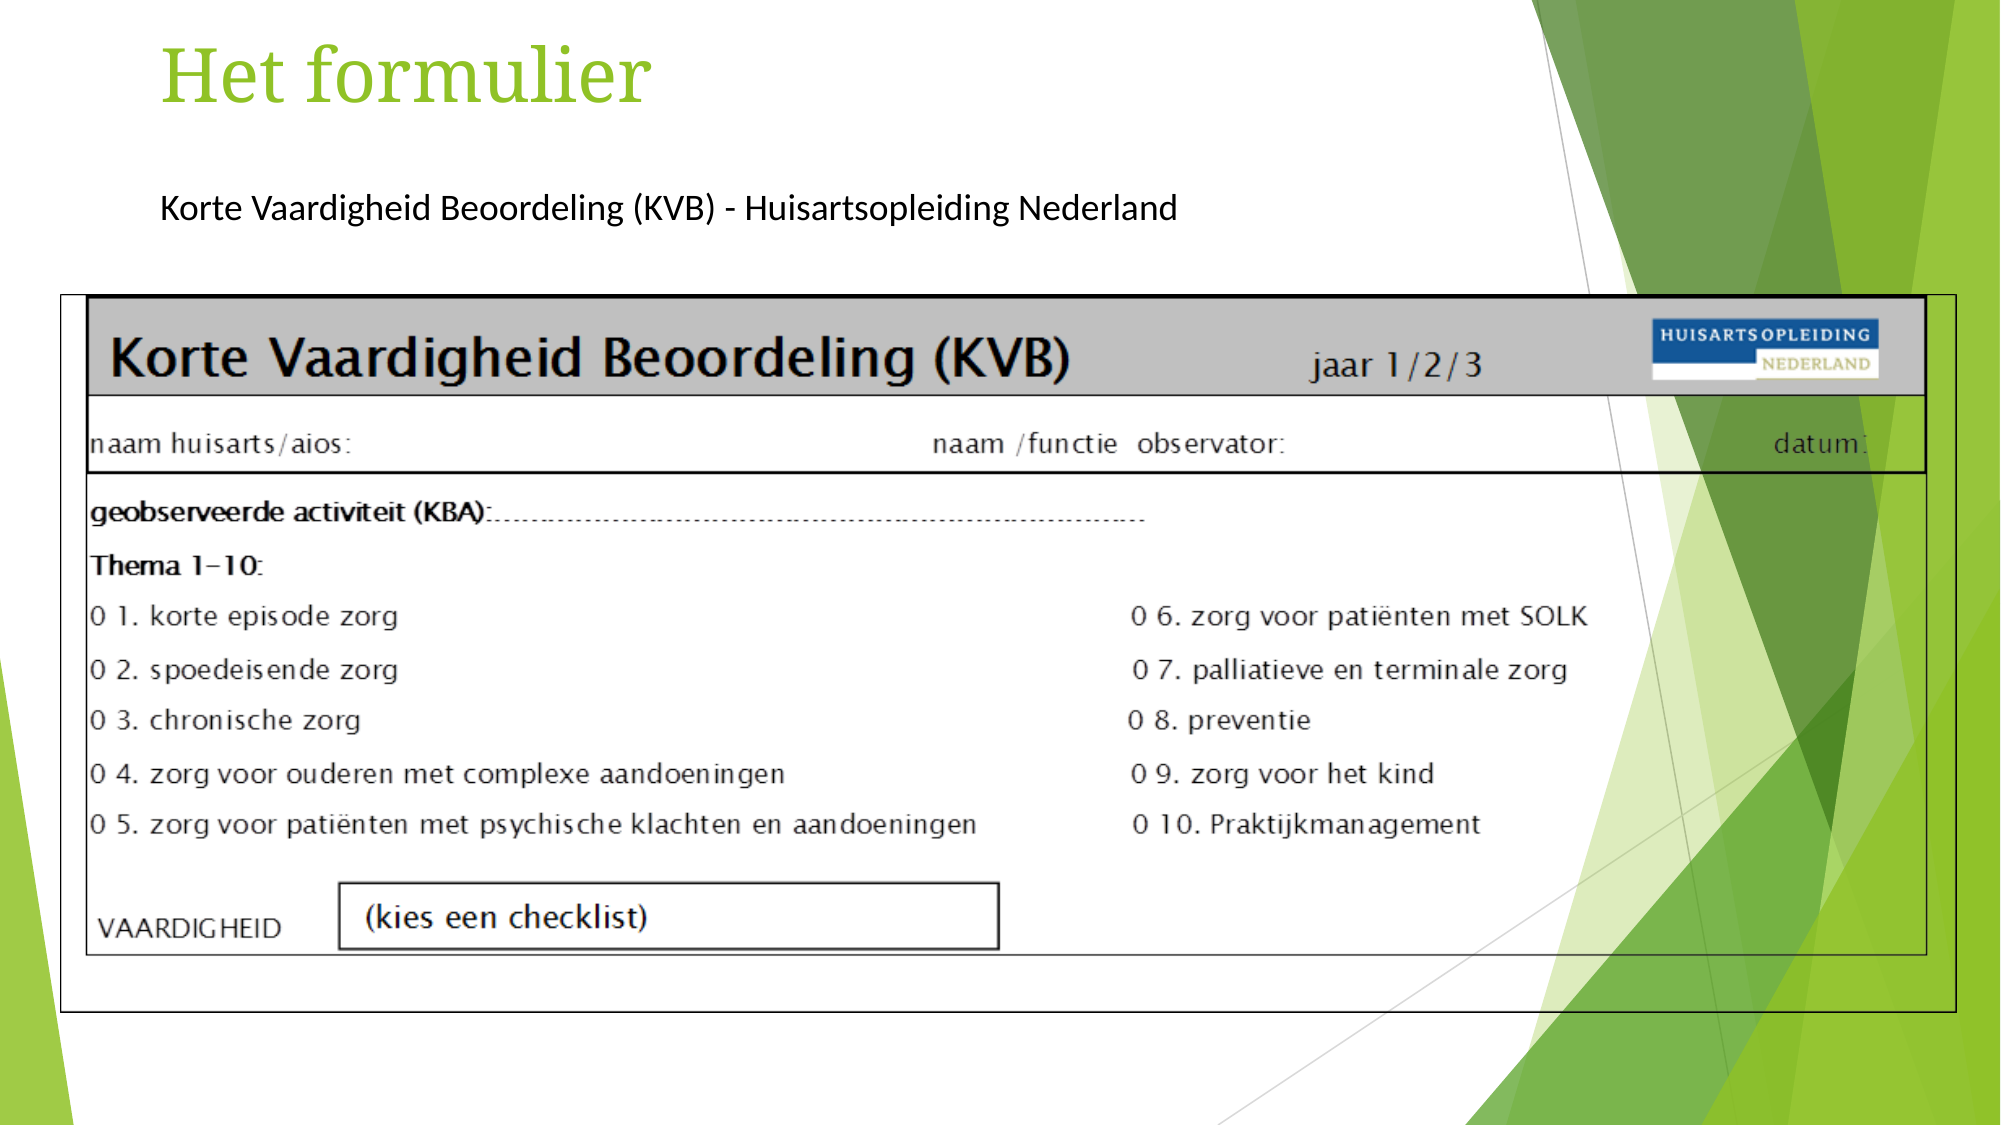

# Het formulier
Korte Vaardigheid Beoordeling (KVB) - Huisartsopleiding Nederland